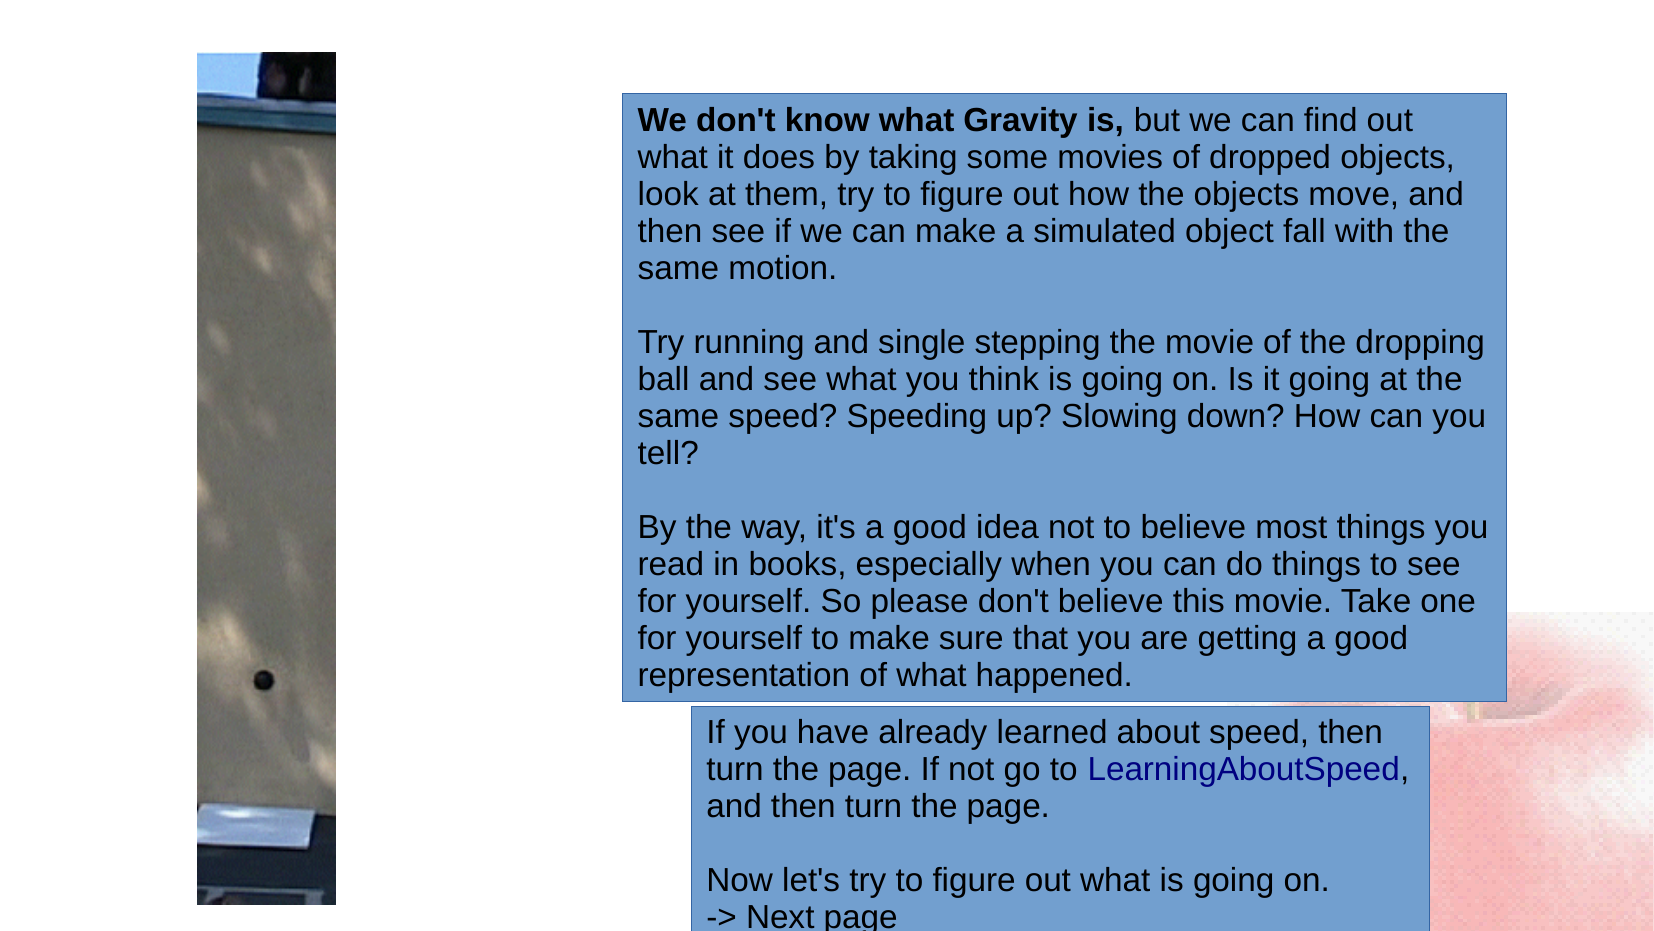

We don't know what Gravity is, but we can find out what it does by taking some movies of dropped objects, look at them, try to figure out how the objects move, and then see if we can make a simulated object fall with the same motion.
Try running and single stepping the movie of the dropping ball and see what you think is going on. Is it going at the same speed? Speeding up? Slowing down? How can you tell?
By the way, it's a good idea not to believe most things you read in books, especially when you can do things to see for yourself. So please don't believe this movie. Take one for yourself to make sure that you are getting a good representation of what happened.
If you have already learned about speed, then turn the page. If not go to LearningAboutSpeed, and then turn the page.
Now let's try to figure out what is going on.
-> Next page